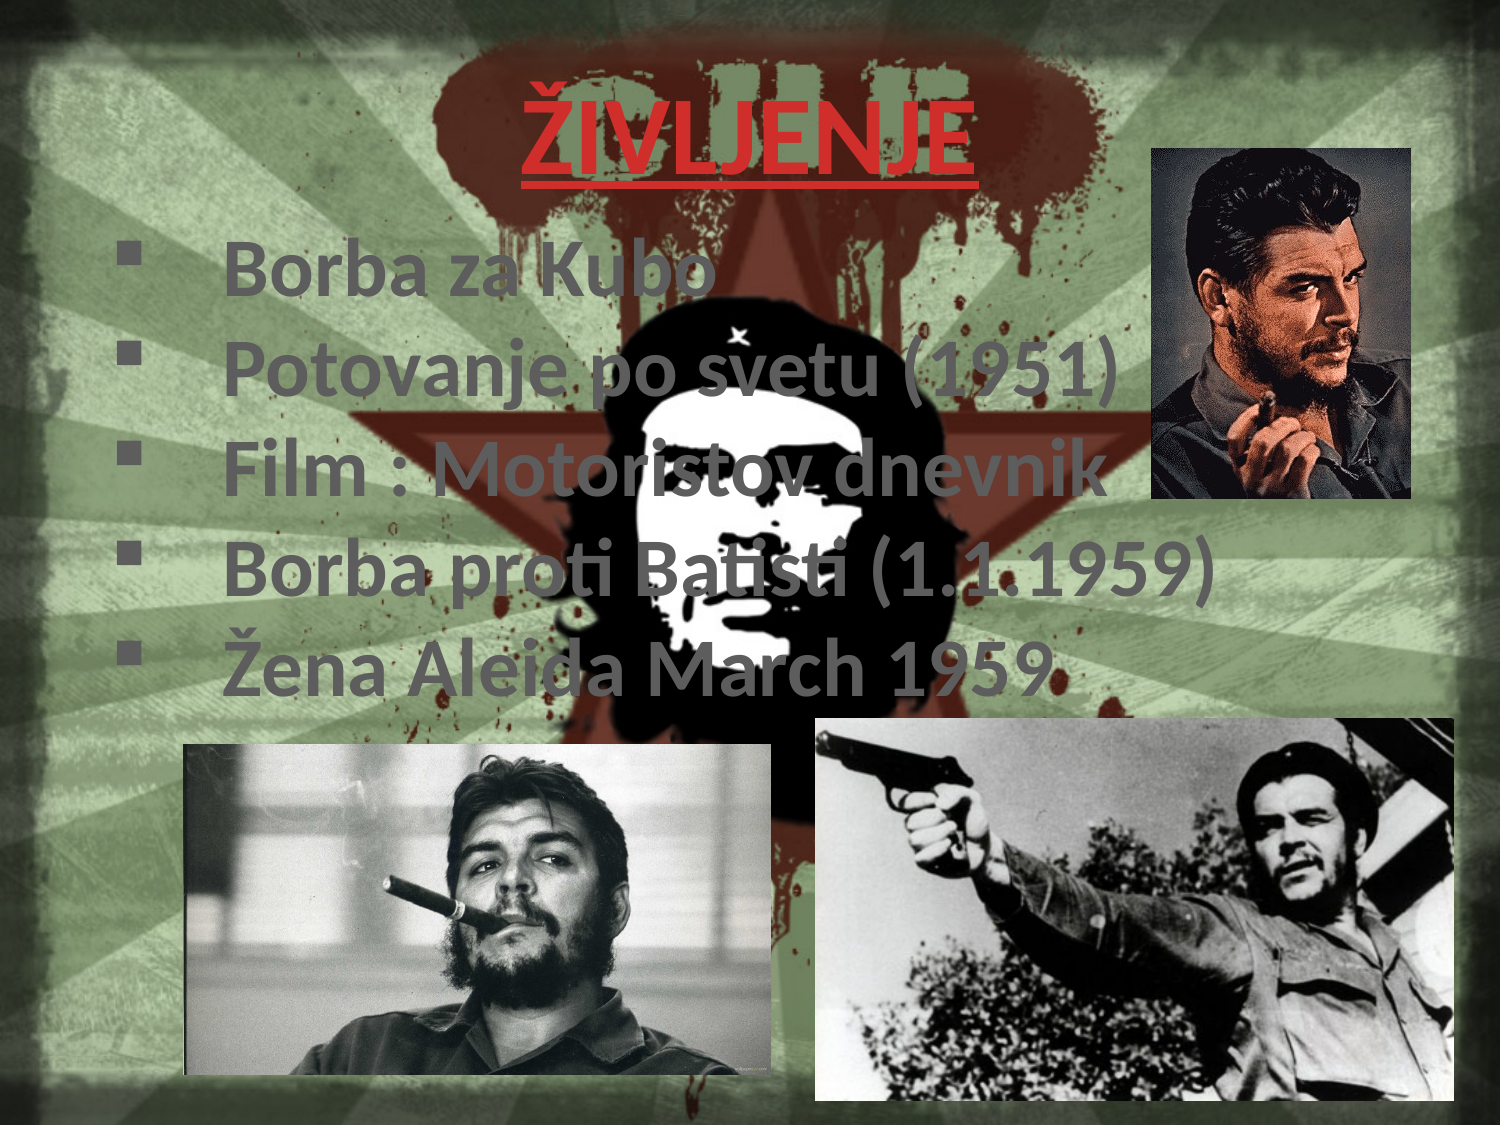

#
ŽIVLJENJE
Borba za Kubo
Potovanje po svetu (1951)
Film : Motoristov dnevnik
Borba proti Batisti (1.1.1959)
Žena Aleida March 1959